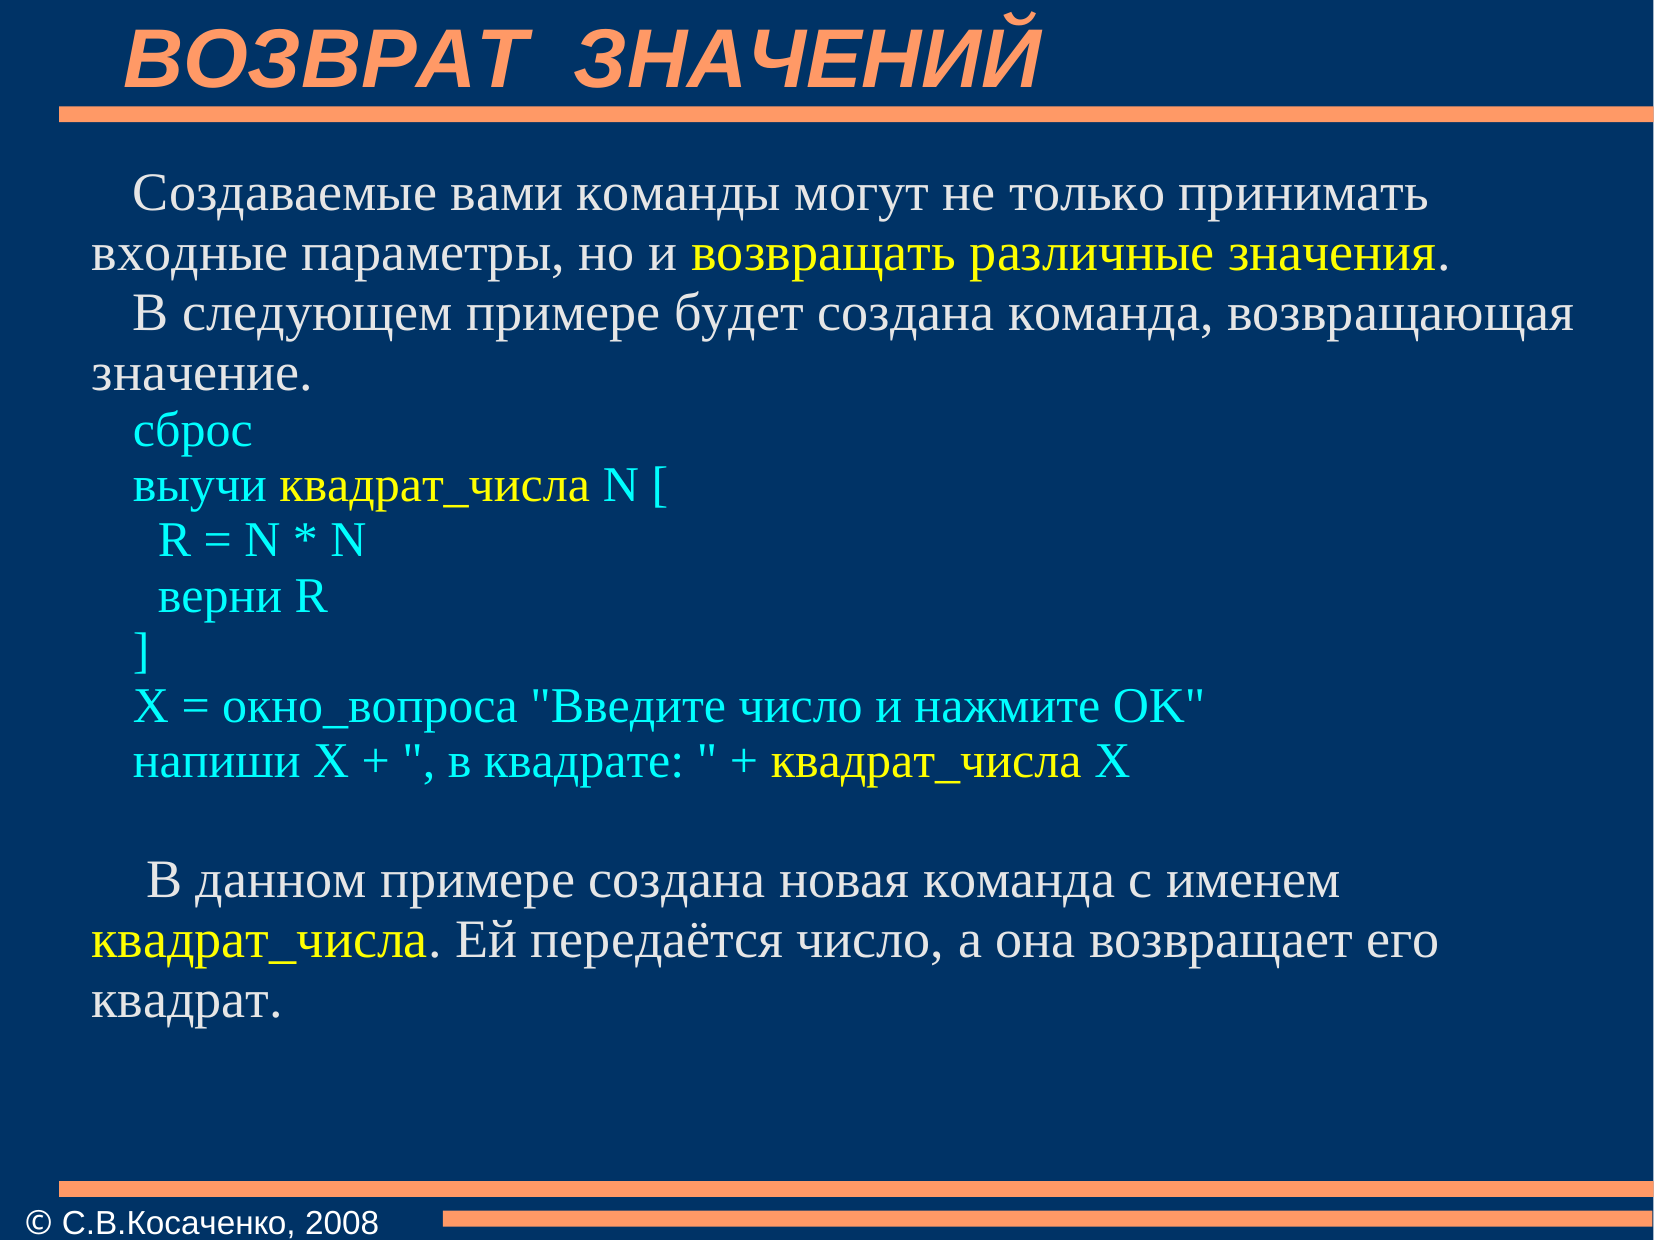

# ВОЗВРАТ ЗНАЧЕНИЙ
Создаваемые вами команды могут не только принимать входные параметры, но и возвращать различные значения.
В следующем примере будет создана команда, возвращающая значение.
сброс
выучи квадрат_числа N [
 R = N * N
 верни R
]
X = окно_вопроса "Введите число и нажмите OK"
напиши X + ", в квадрате: " + квадрат_числа X
 В данном примере создана новая команда с именем квадрат_числа. Ей передаётся число, а она возвращает его квадрат.